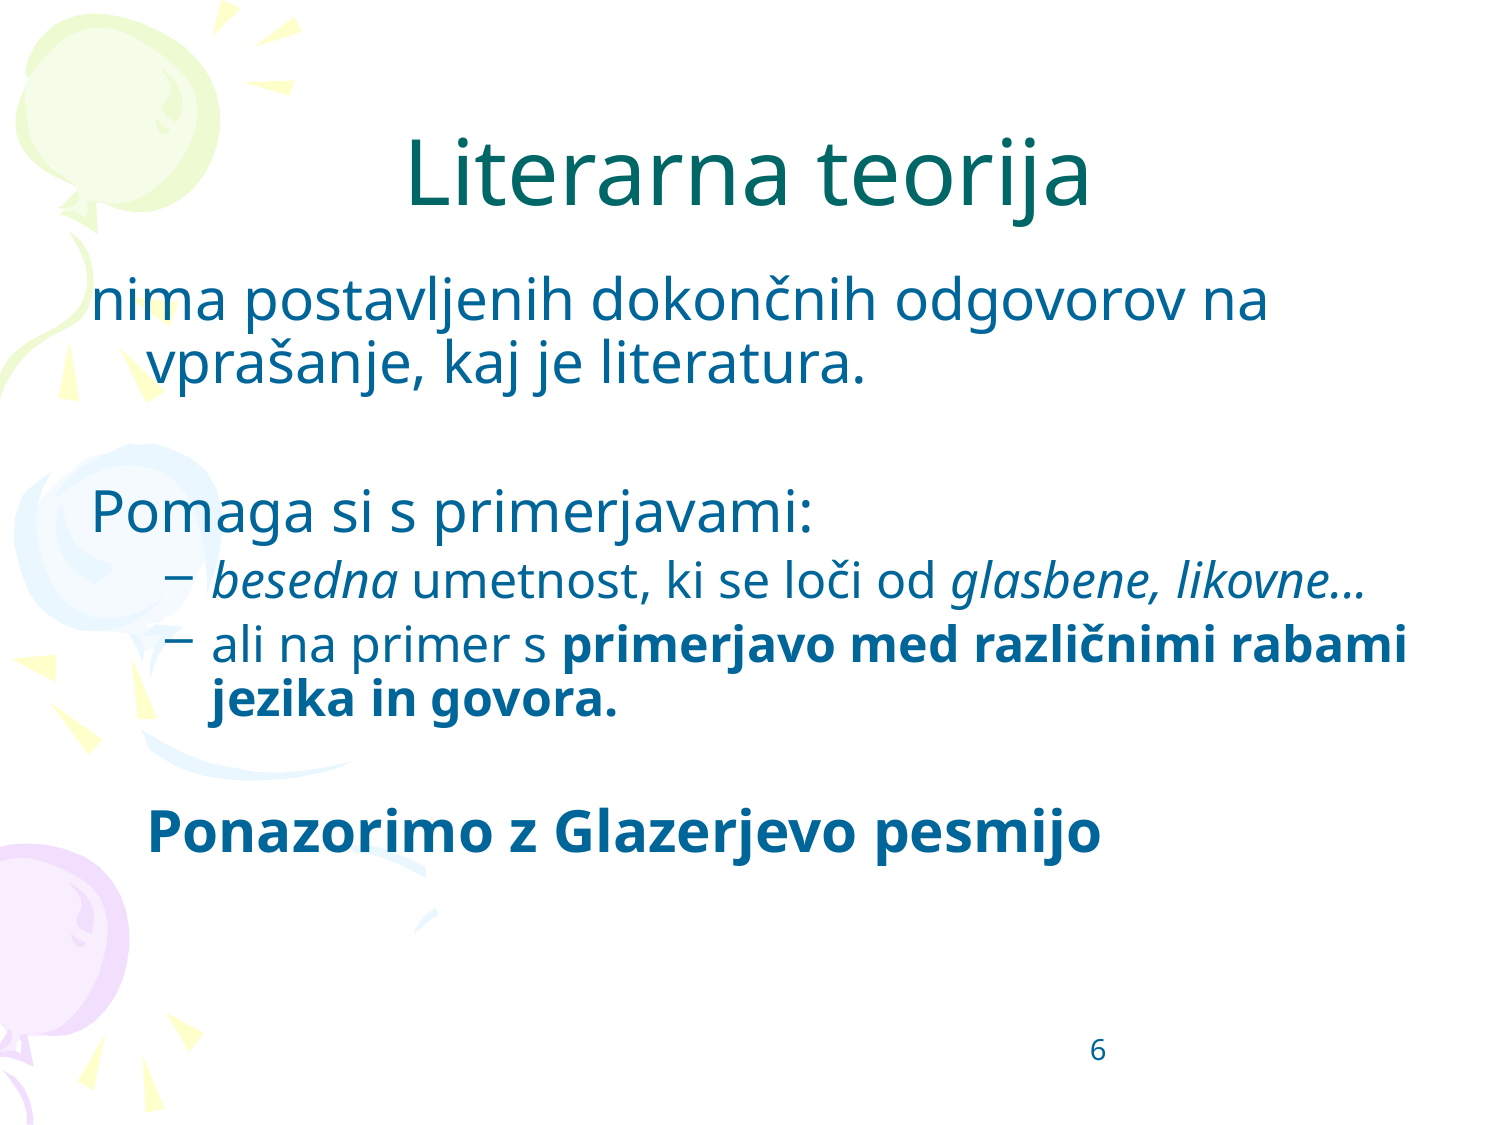

# Literarna teorija
nima postavljenih dokončnih odgovorov na vprašanje, kaj je literatura.
Pomaga si s primerjavami:
besedna umetnost, ki se loči od glasbene, likovne...
ali na primer s primerjavo med različnimi rabami jezika in govora.
Ponazorimo z Glazerjevo pesmijo